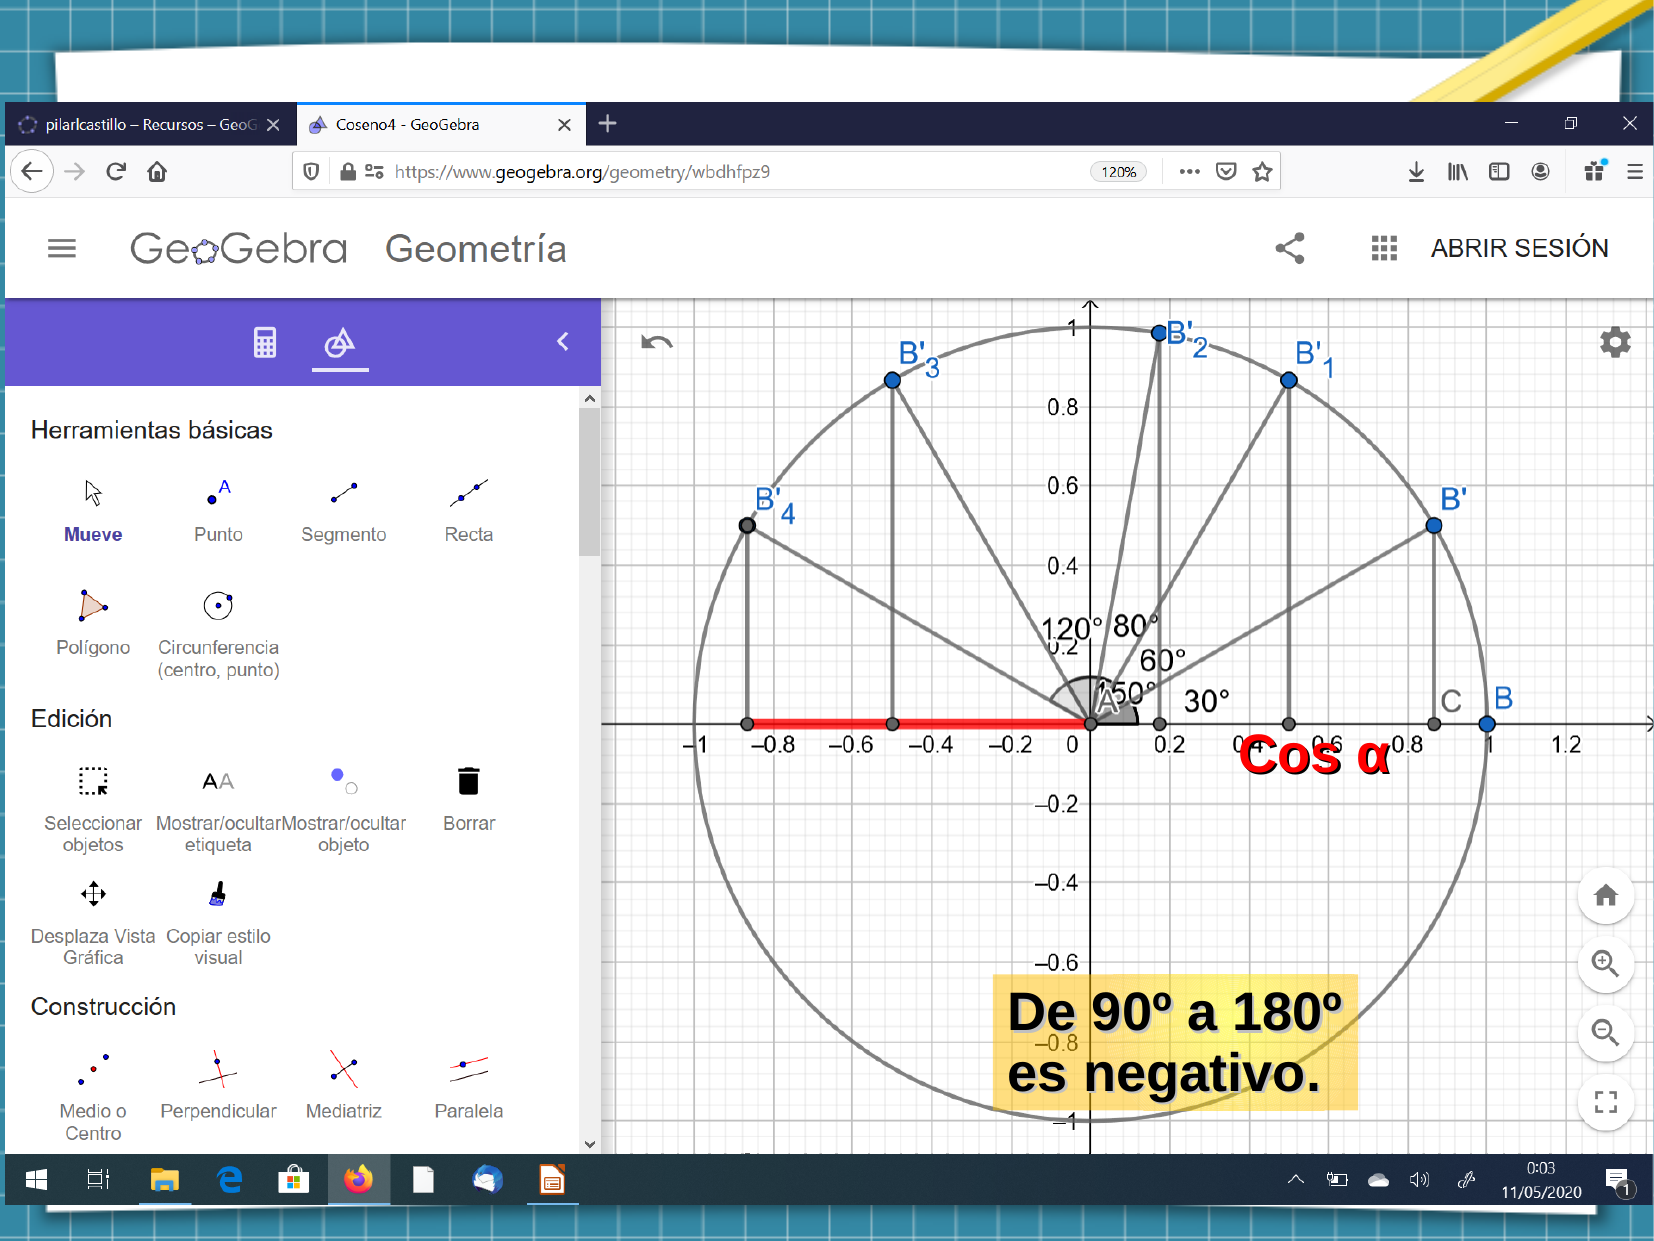

Cos α
De 90º a 180º
es negativo.